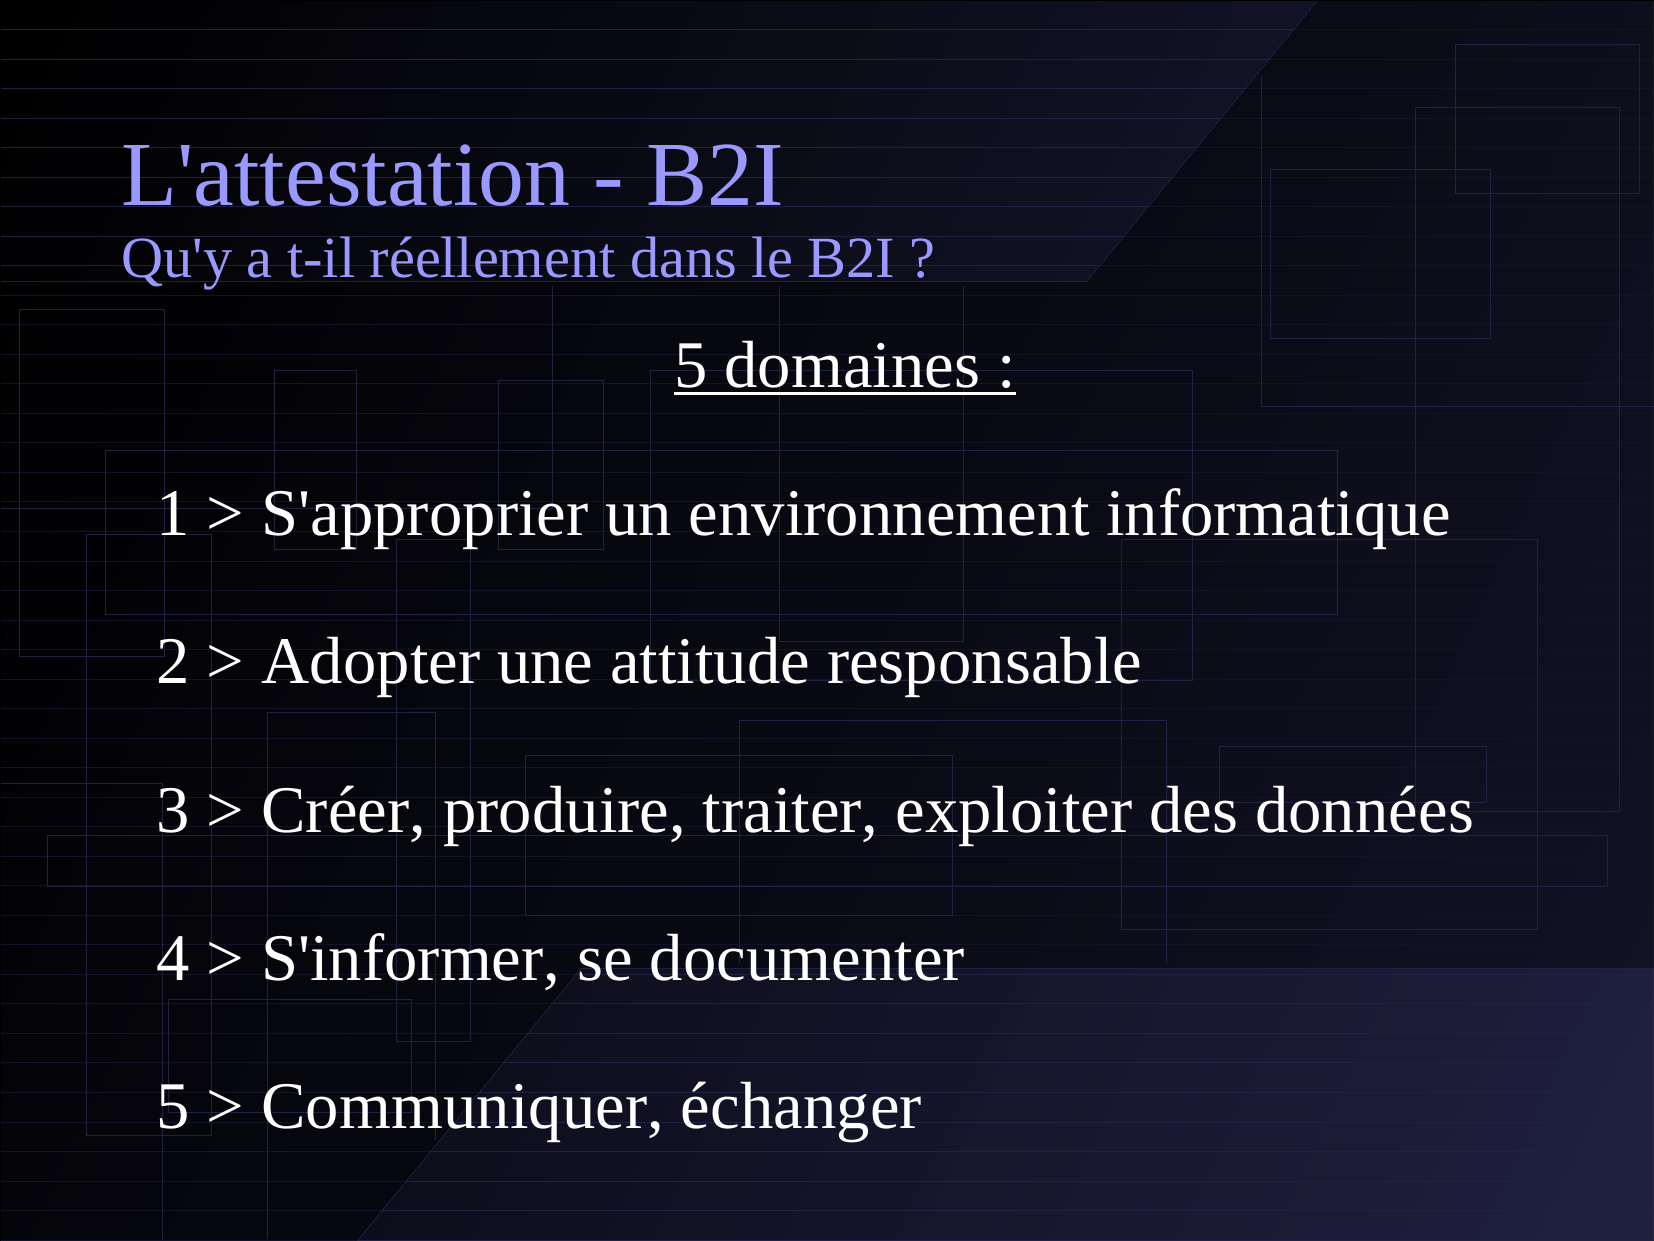

# L'attestation - B2I Qu'y a t-il réellement dans le B2I ?
5 domaines :
1 > S'approprier un environnement informatique
2 > Adopter une attitude responsable
3 > Créer, produire, traiter, exploiter des données
4 > S'informer, se documenter
5 > Communiquer, échanger